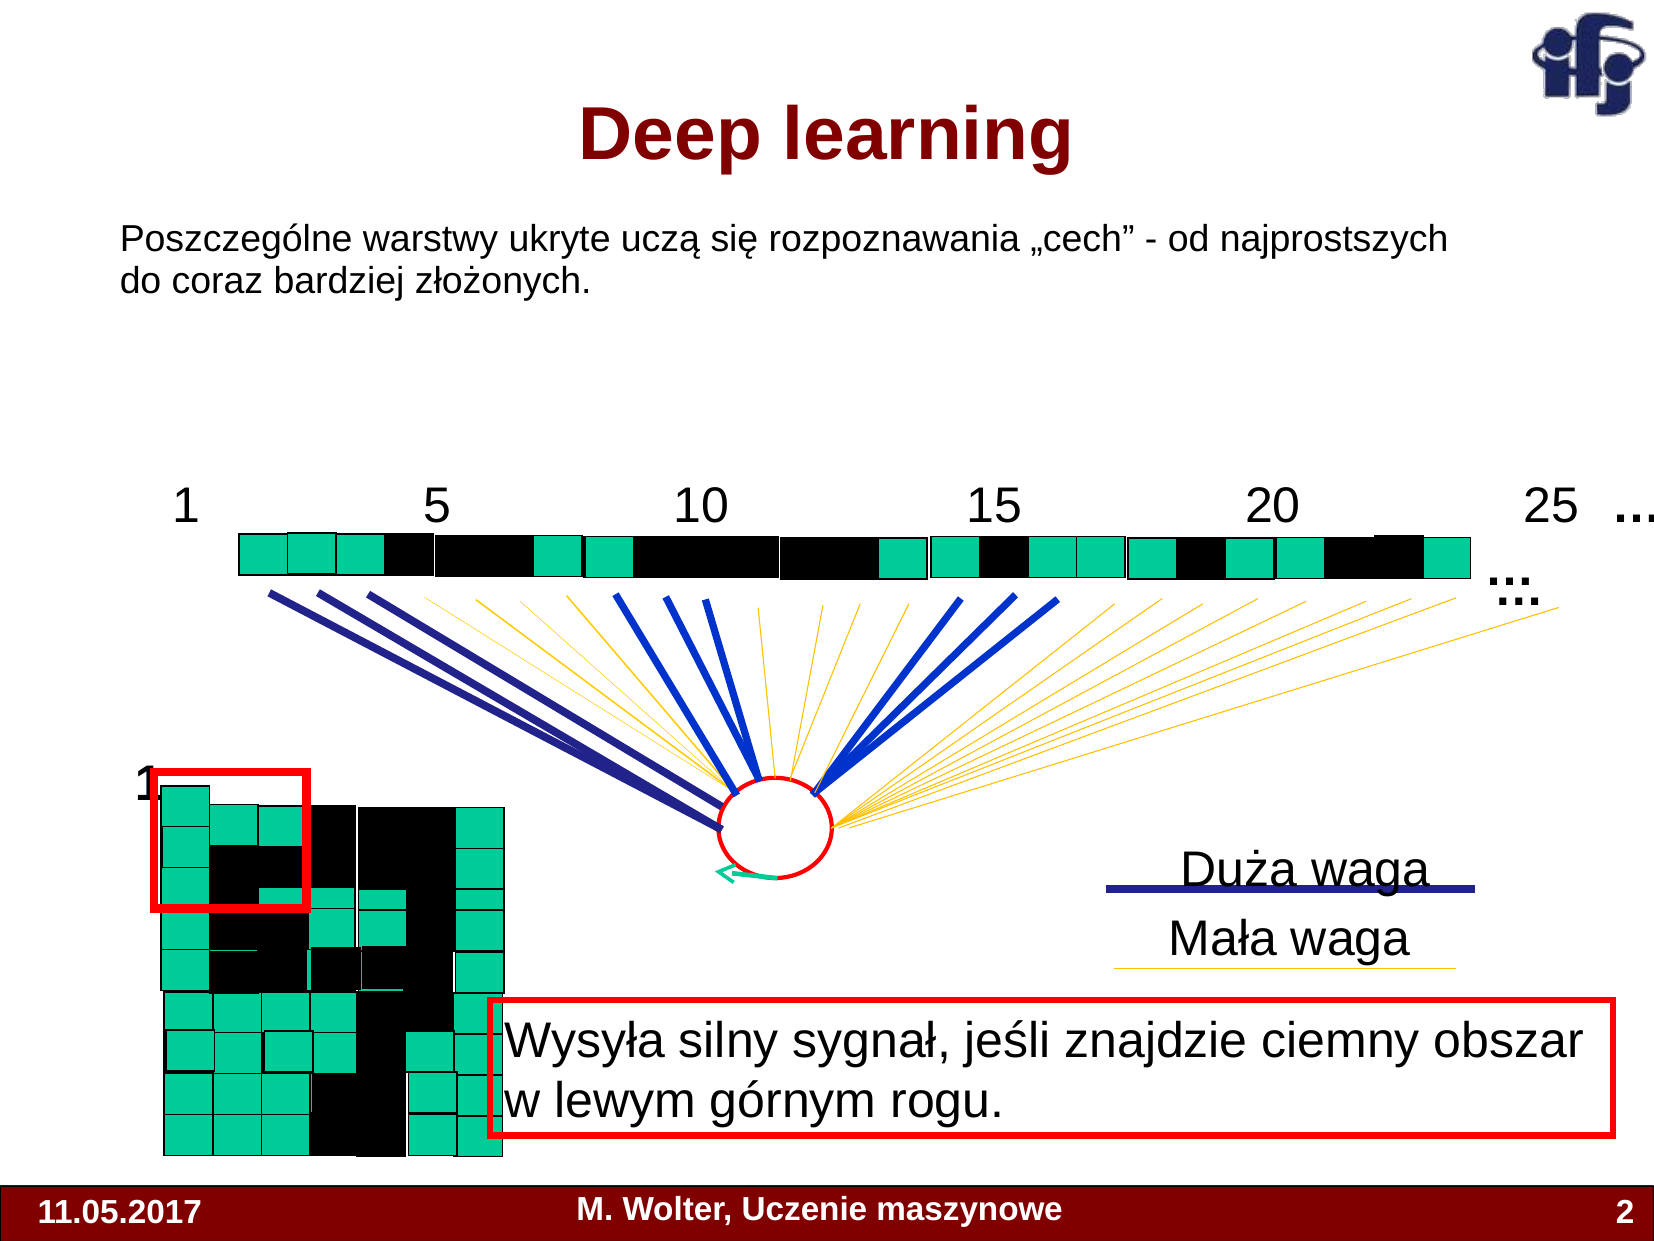

# Deep learning
Poszczególne warstwy ukryte uczą się rozpoznawania „cech” - od najprostszych do coraz bardziej złożonych.
 1 5 10 15 20 25 …
…
…
1
Duża waga
Mała waga
Wysyła silny sygnał, jeśli znajdzie ciemny obszar
w lewym górnym rogu.
9.03.2017
Machine Learning, M. Wolter